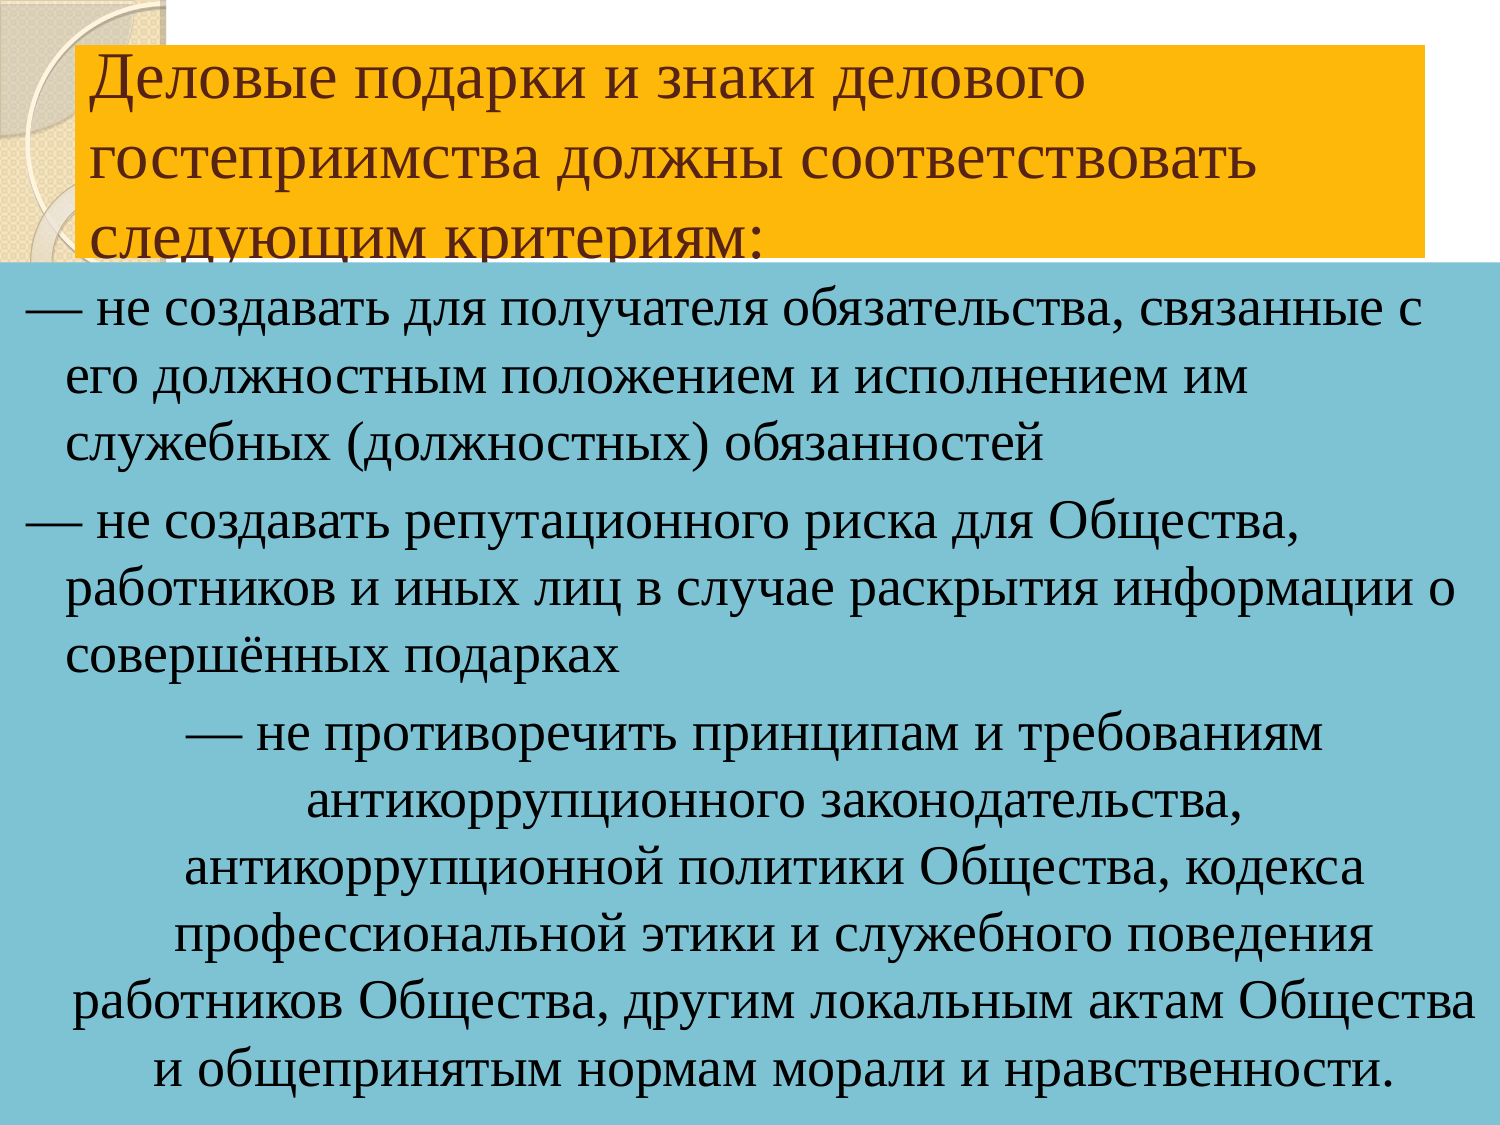

# Деловые подарки и знаки делового гостеприимства должны соответствовать следующим критериям:
— не создавать для получателя обязательства, связанные с его должностным положением и исполнением им служебных (должностных) обязанностей
— не создавать репутационного риска для Общества, работников и иных лиц в случае раскрытия информации о совершённых подарках
— не противоречить принципам и требованиям антикоррупционного законодательства, антикоррупционной политики Общества, кодекса профессиональной этики и служебного поведения работников Общества, другим локальным актам Общества и общепринятым нормам морали и нравственности.